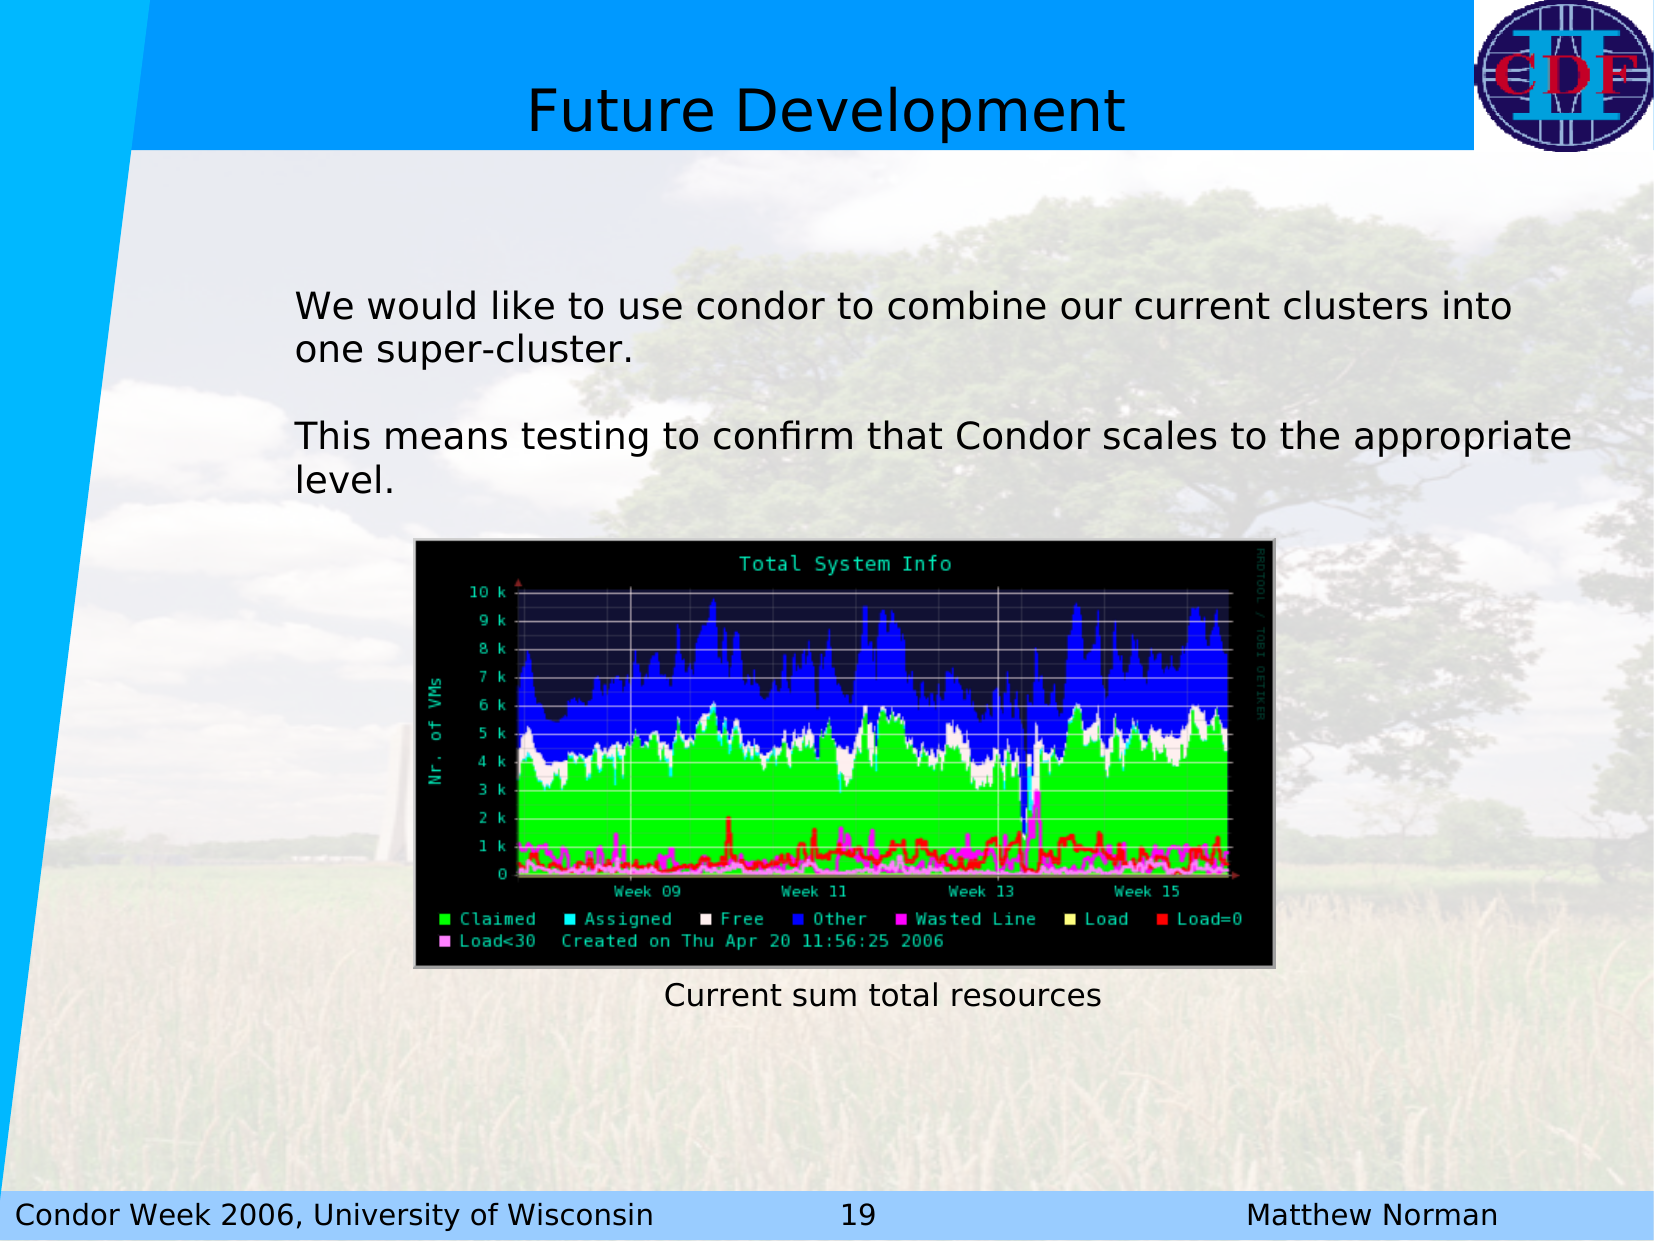

Future Development
We would like to use condor to combine our current clusters into one super-cluster.
This means testing to confirm that Condor scales to the appropriate level.
Current sum total resources